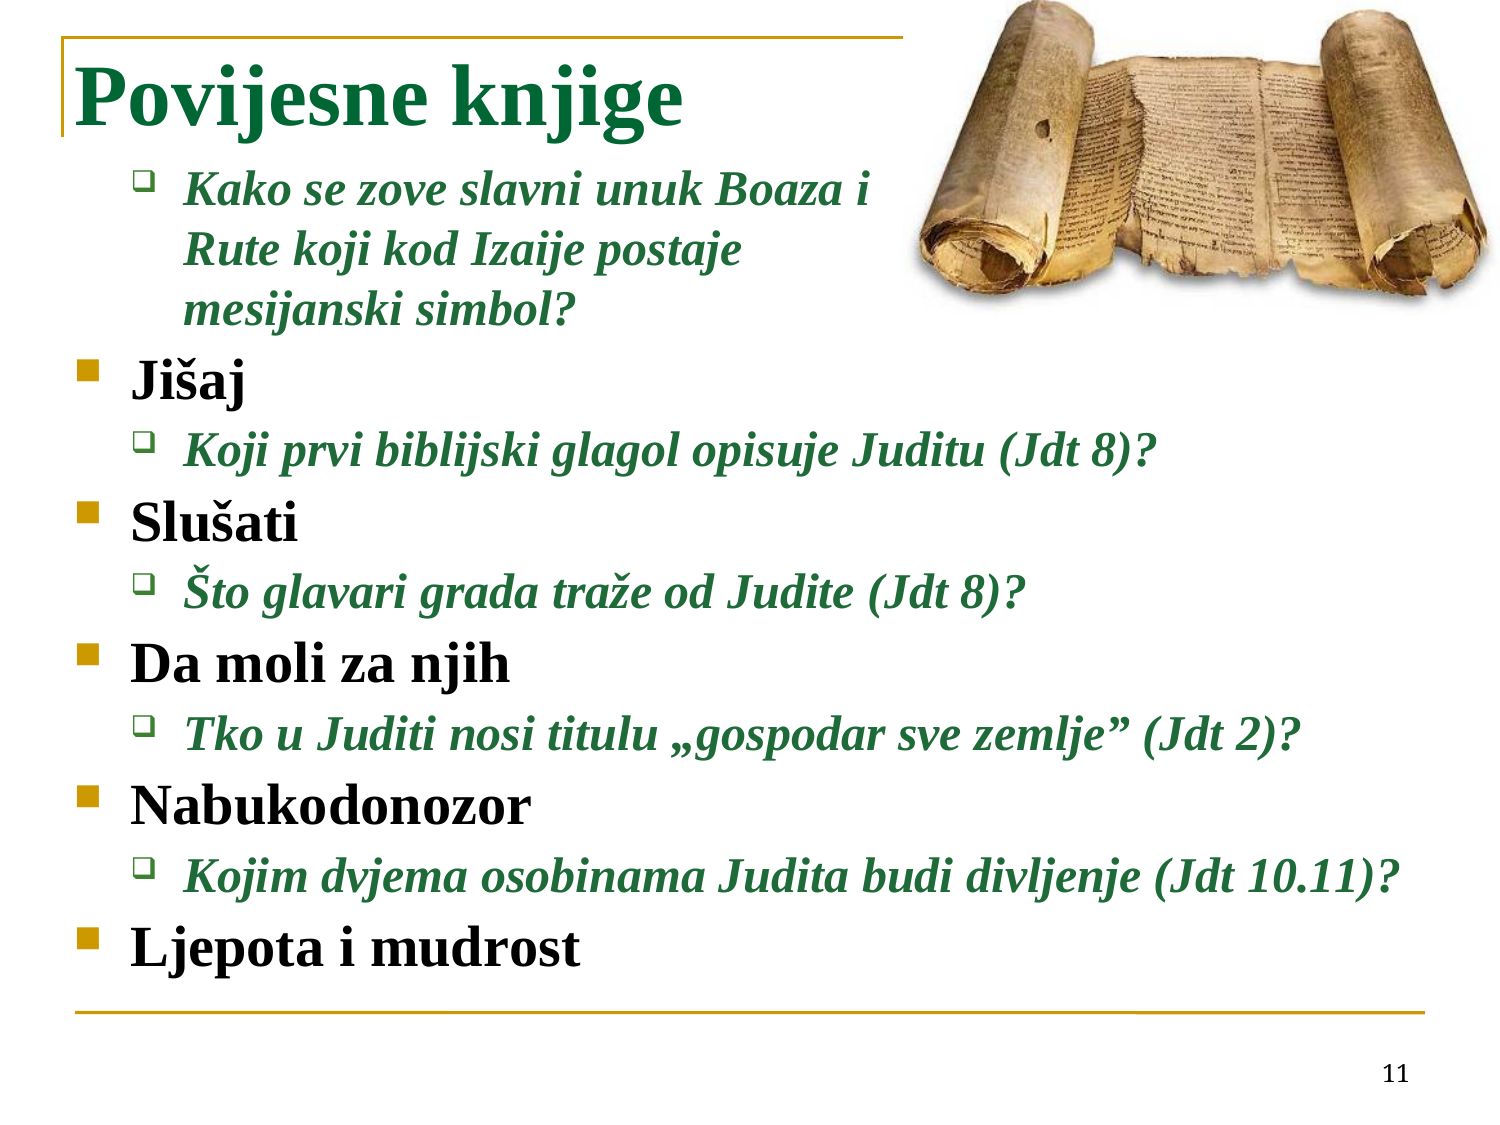

Povijesne knjige
Kako se zove slavni unuk Boaza i
Rute koji kod Izaije postaje
mesijanski simbol?
Jišaj
Koji prvi biblijski glagol opisuje Juditu (Jdt 8)?
Slušati
Što glavari grada traže od Judite (Jdt 8)?
Da moli za njih
Tko u Juditi nosi titulu „gospodar sve zemlje” (Jdt 2)?
Nabukodonozor
Kojim dvjema osobinama Judita budi divljenje (Jdt 10.11)?
Ljepota i mudrost